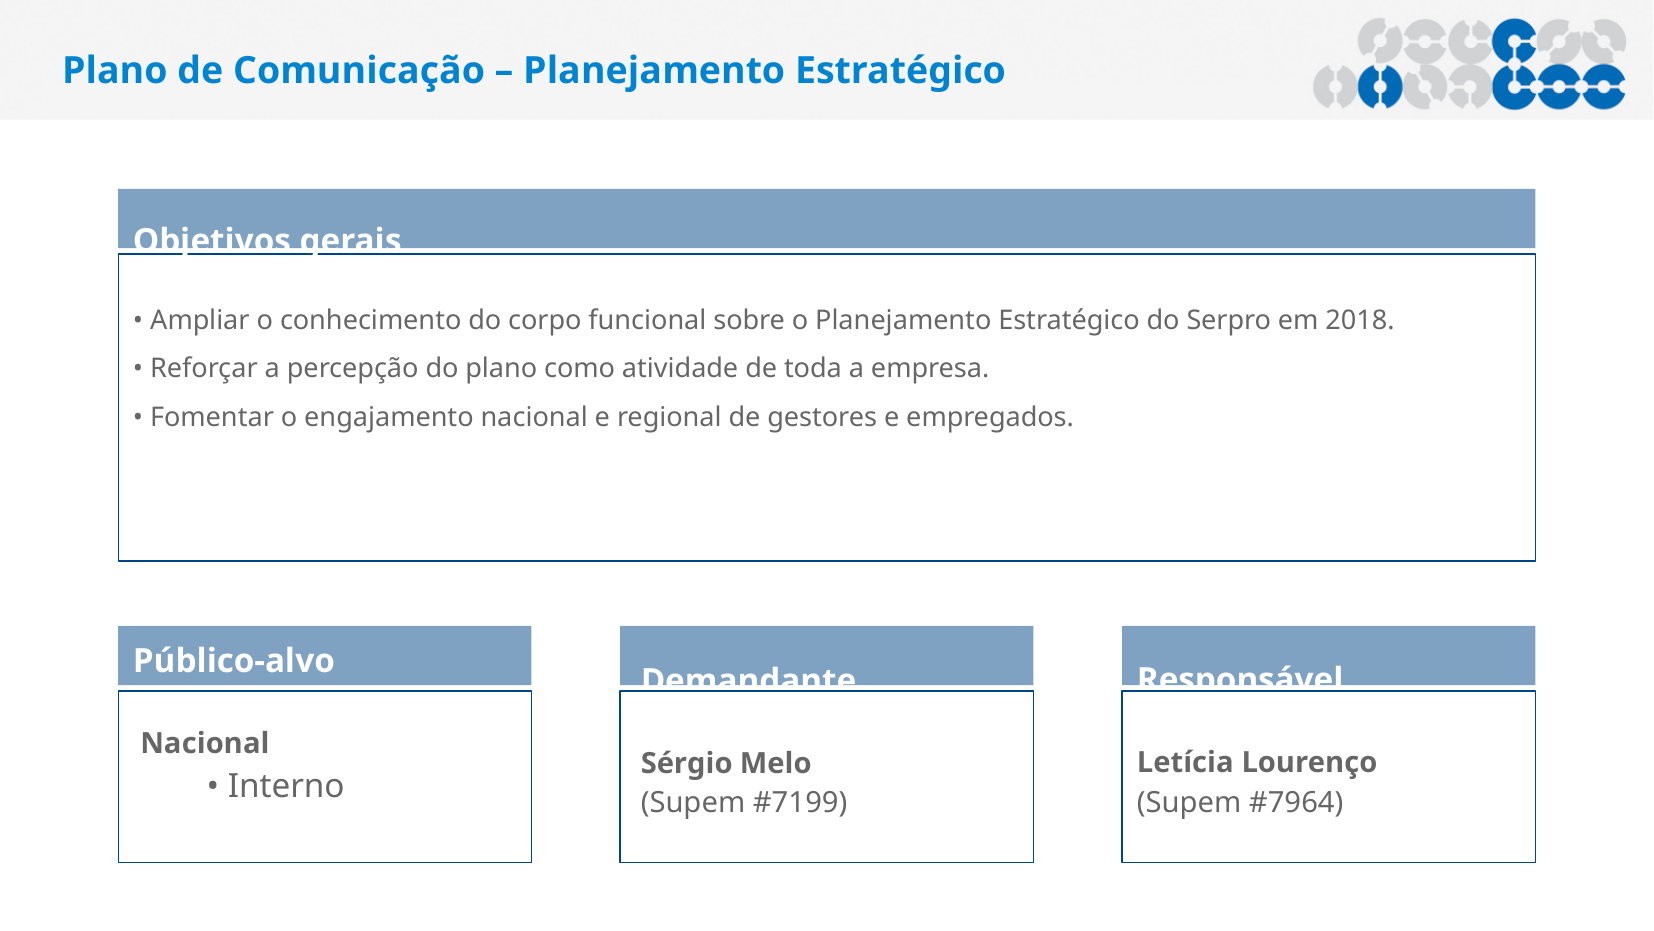

Plano de Comunicação – Planejamento Estratégico
Objetivos gerais
• Ampliar o conhecimento do corpo funcional sobre o Planejamento Estratégico do Serpro em 2018.
• Reforçar a percepção do plano como atividade de toda a empresa.
• Fomentar o engajamento nacional e regional de gestores e empregados.
Responsável
Letícia Lourenço
(Supem #7964)
Demandante
Sérgio Melo
(Supem #7199)
Público-alvo
 Nacional
	• Interno